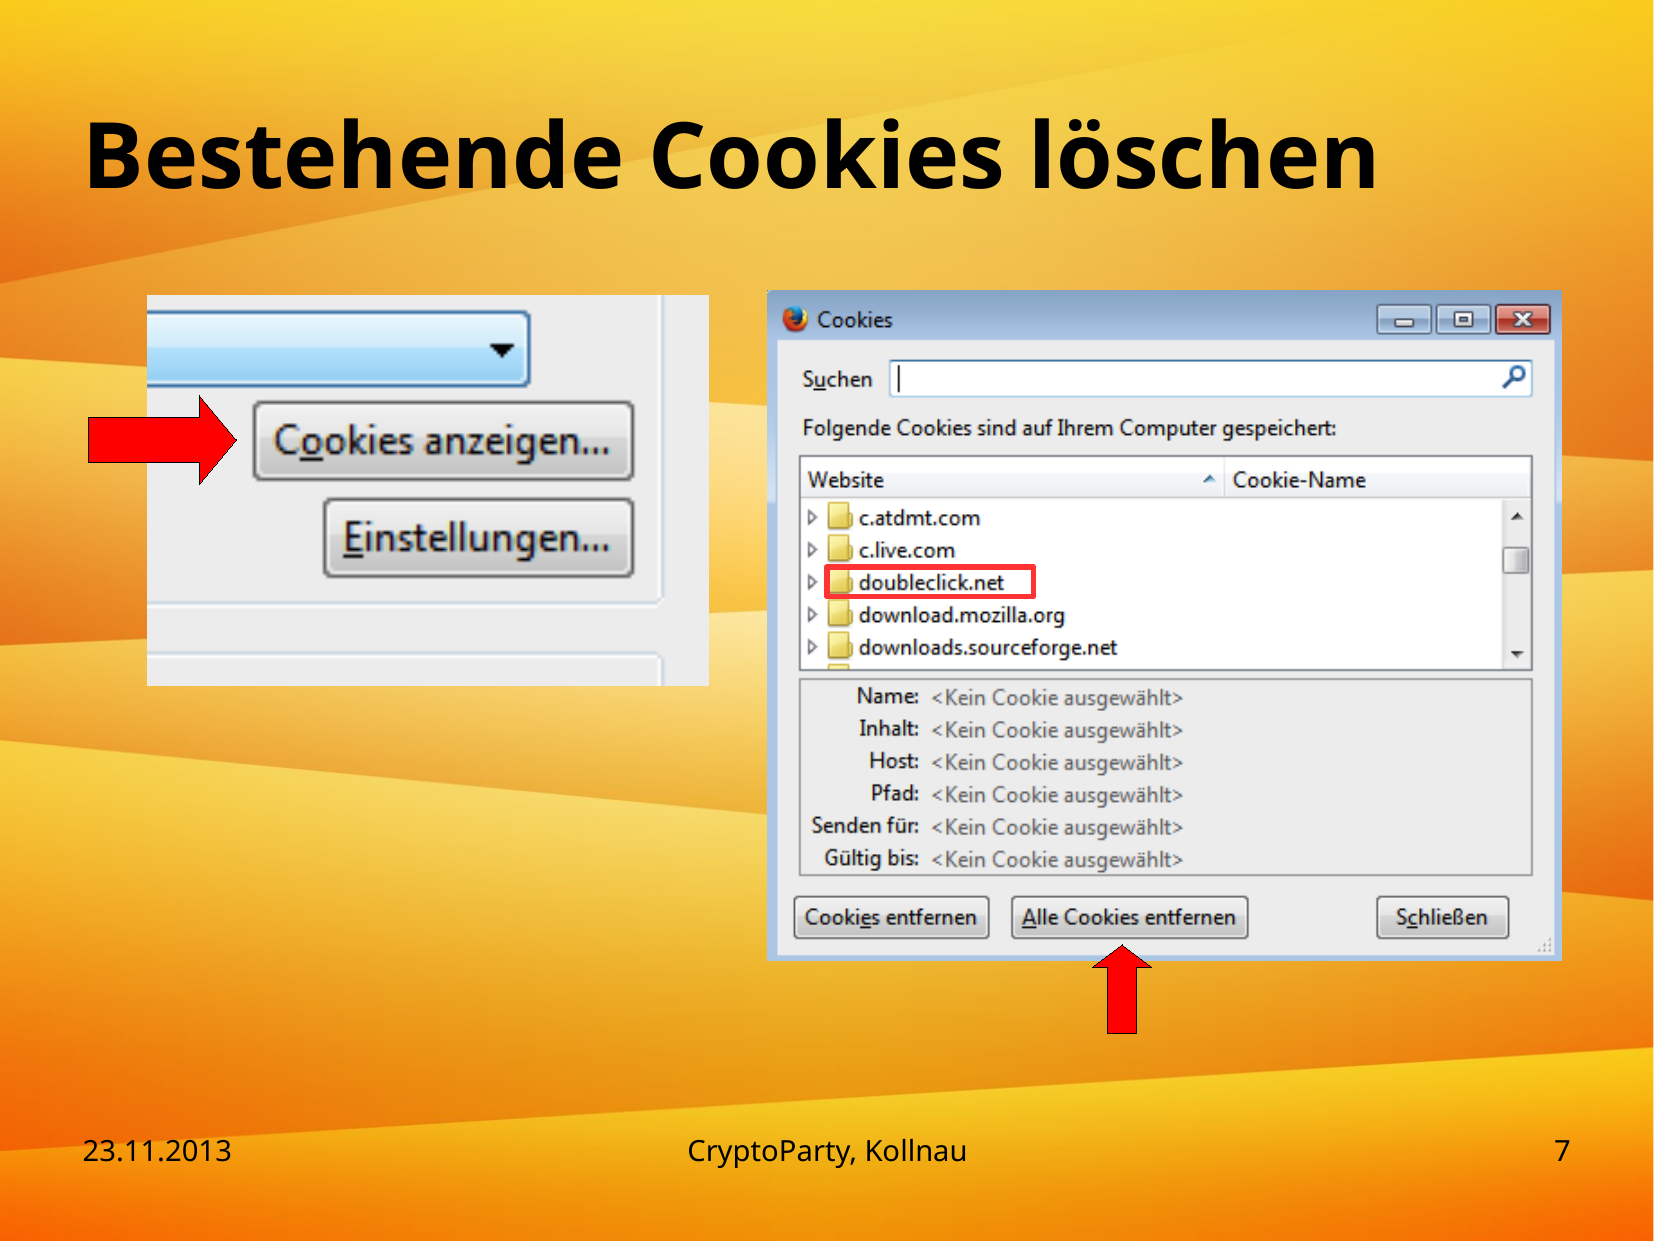

# Bestehende Cookies löschen
23.11.2013
CryptoParty, Kollnau
7